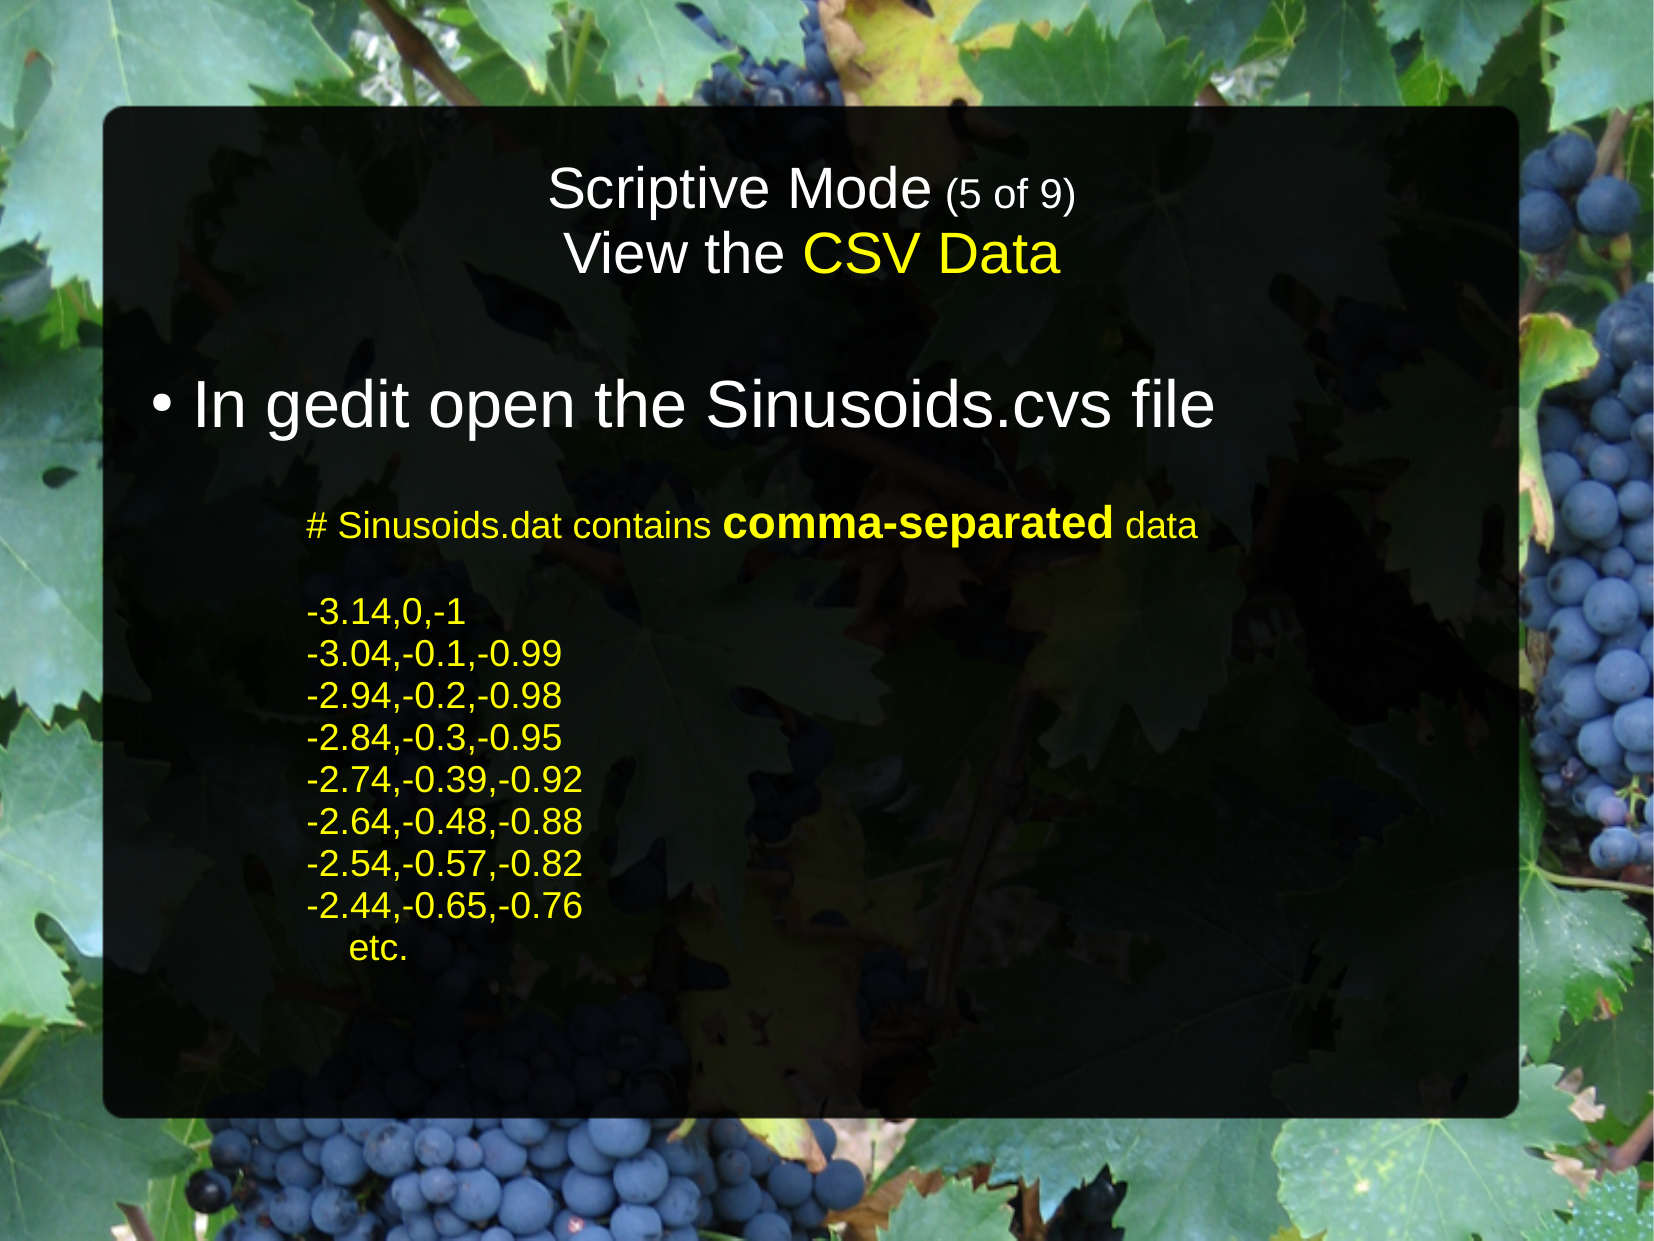

# Scriptive Mode (5 of 9) View the CSV Data
 In gedit open the Sinusoids.cvs file
# Sinusoids.dat contains comma-separated data
-3.14,0,-1
-3.04,-0.1,-0.99
-2.94,-0.2,-0.98
-2.84,-0.3,-0.95
-2.74,-0.39,-0.92
-2.64,-0.48,-0.88
-2.54,-0.57,-0.82
-2.44,-0.65,-0.76
 etc.